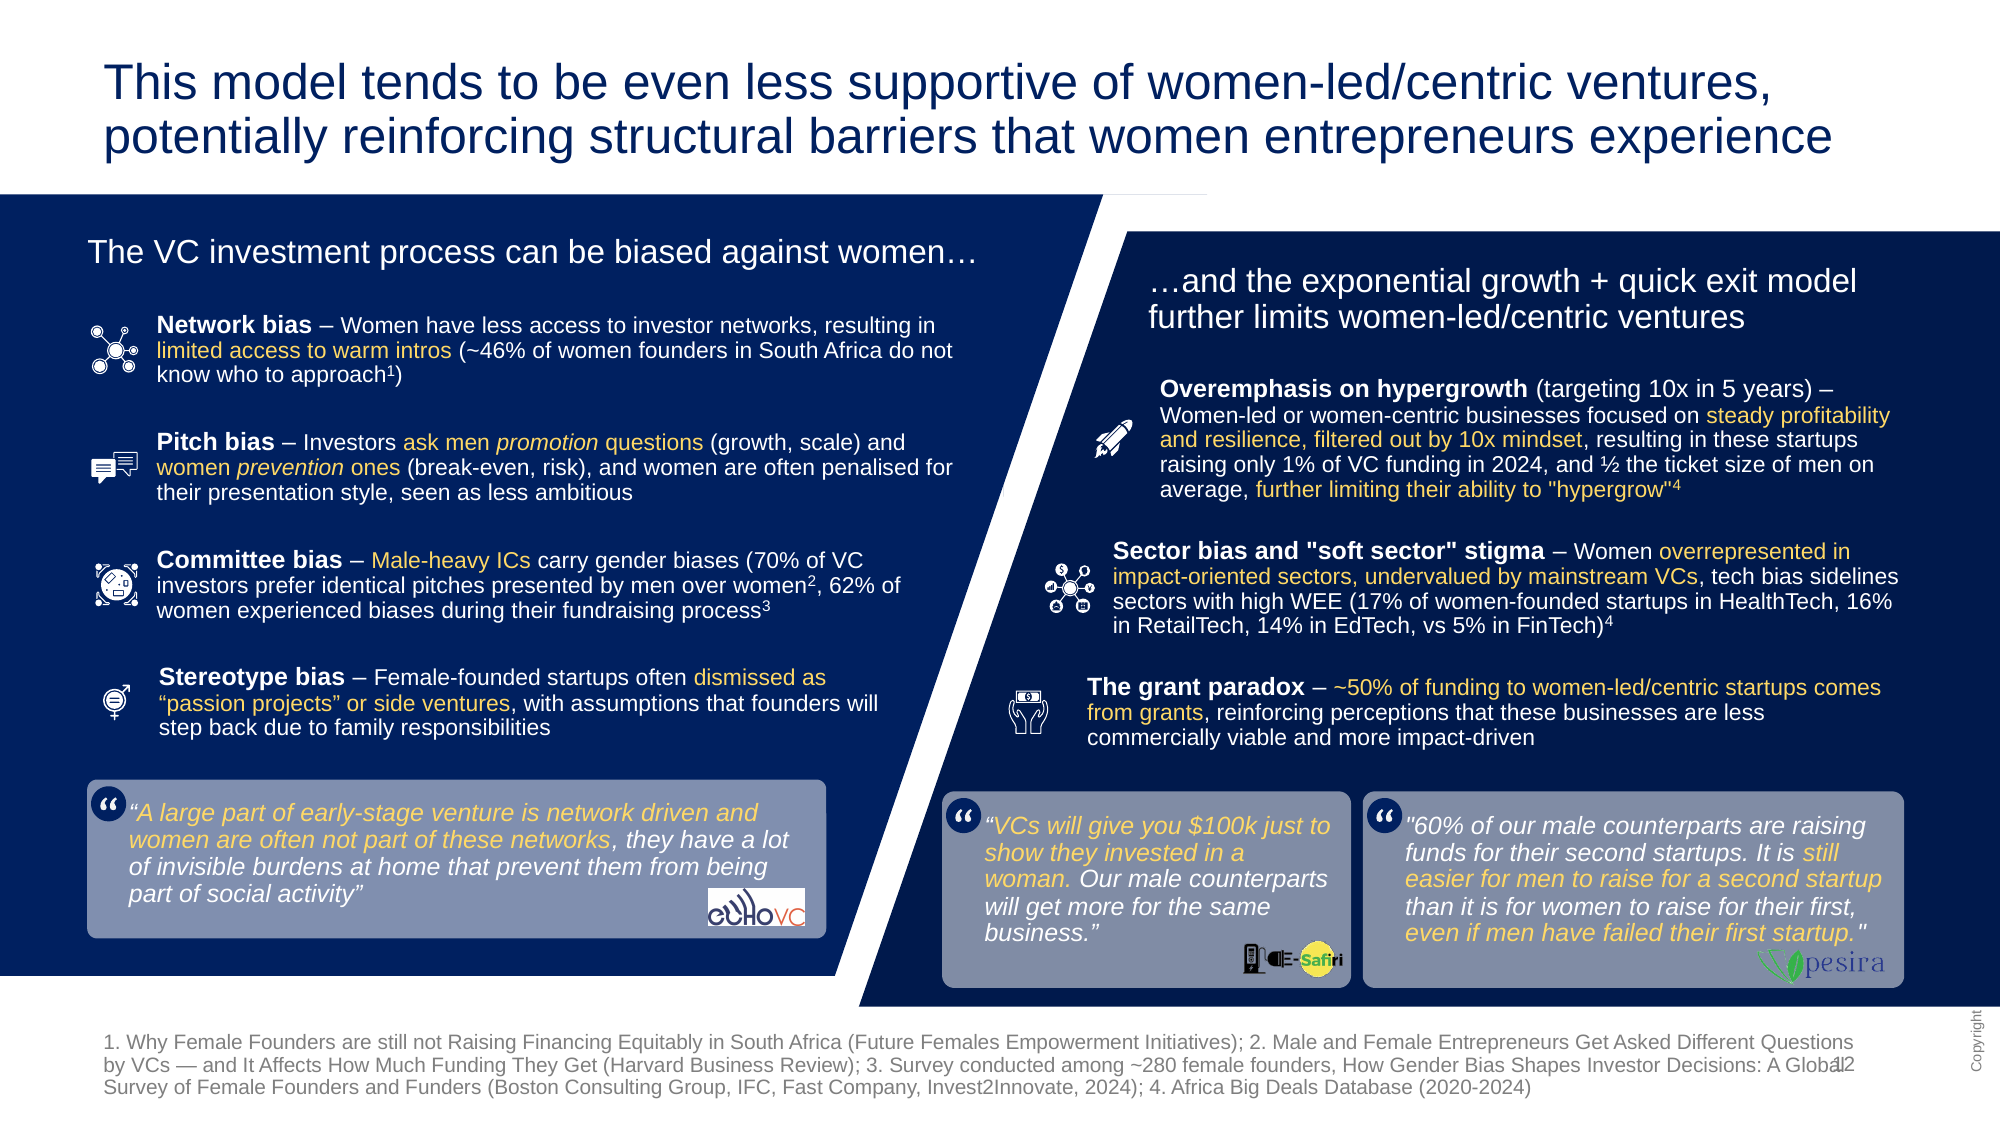

# This model tends to be even less supportive of women-led/centric ventures, potentially reinforcing structural barriers that women entrepreneurs experience
The VC investment process can be biased against women…
…and the exponential growth + quick exit model further limits women-led/centric ventures
Network bias – Women have less access to investor networks, resulting in limited access to warm intros (~46% of women founders in South Africa do not know who to approach1)
Overemphasis on hypergrowth (targeting 10x in 5 years) – Women-led or women-centric businesses focused on steady profitability and resilience, filtered out by 10x mindset, resulting in these startups raising only 1% of VC funding in 2024, and ½ the ticket size of men on average, further limiting their ability to "hypergrow"4
Pitch bias – Investors ask men promotion questions (growth, scale) and women prevention ones (break-even, risk), and women are often penalised for their presentation style, seen as less ambitious
Sector bias and "soft sector" stigma – Women overrepresented in impact-oriented sectors, undervalued by mainstream VCs, tech bias sidelines sectors with high WEE (17% of women-founded startups in HealthTech, 16% in RetailTech, 14% in EdTech, vs 5% in FinTech)4
Committee bias – Male-heavy ICs carry gender biases (70% of VC investors prefer identical pitches presented by men over women2, 62% of women experienced biases during their fundraising process3
Stereotype bias – Female-founded startups often dismissed as “passion projects” or side ventures, with assumptions that founders will step back due to family responsibilities
The grant paradox – ~50% of funding to women-led/centric startups comes from grants, reinforcing perceptions that these businesses are less commercially viable and more impact-driven
“A large part of early-stage venture is network driven and women are often not part of these networks, they have a lot of invisible burdens at home that prevent them from being part of social activity”
“VCs will give you $100k just to show they invested in a woman. Our male counterparts will get more for the same business.”
"60% of our male counterparts are raising funds for their second startups. It is still easier for men to raise for a second startup than it is for women to raise for their first, even if men have failed their first startup."
1. Why Female Founders are still not Raising Financing Equitably in South Africa (Future Females Empowerment Initiatives); 2. Male and Female Entrepreneurs Get Asked Different Questions by VCs — and It Affects How Much Funding They Get (Harvard Business Review); 3. Survey conducted among ~280 female founders, How Gender Bias Shapes Investor Decisions: A Global Survey of Female Founders and Funders (Boston Consulting Group, IFC, Fast Company, Invest2Innovate, 2024); 4. Africa Big Deals Database (2020-2024)